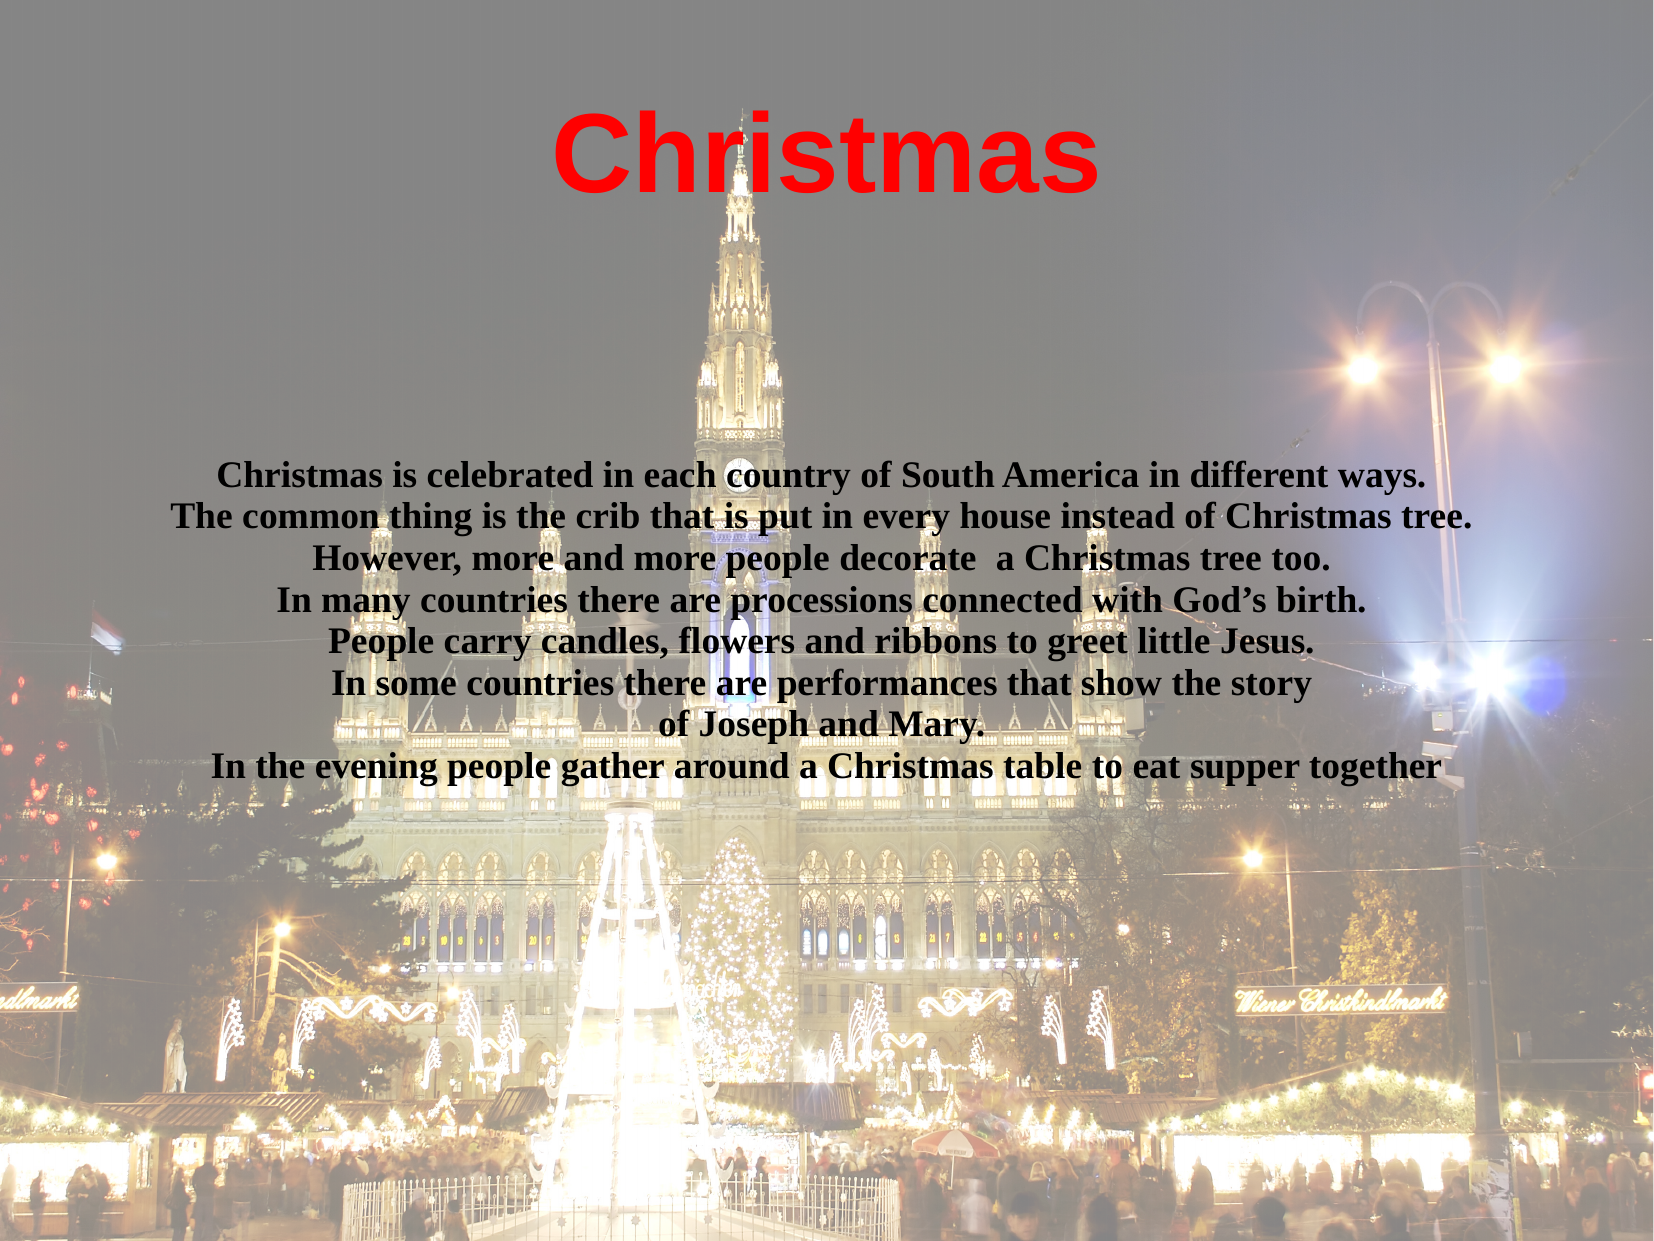

Christmas is celebrated in each country of South America in different ways.
The common thing is the crib that is put in every house instead of Christmas tree.
However, more and more people decorate  a Christmas tree too.
In many countries there are processions connected with God’s birth.
People carry candles, flowers and ribbons to greet little Jesus.
In some countries there are performances that show the story
of Joseph and Mary.
In the evening people gather around a Christmas table to eat supper together
# Christmas